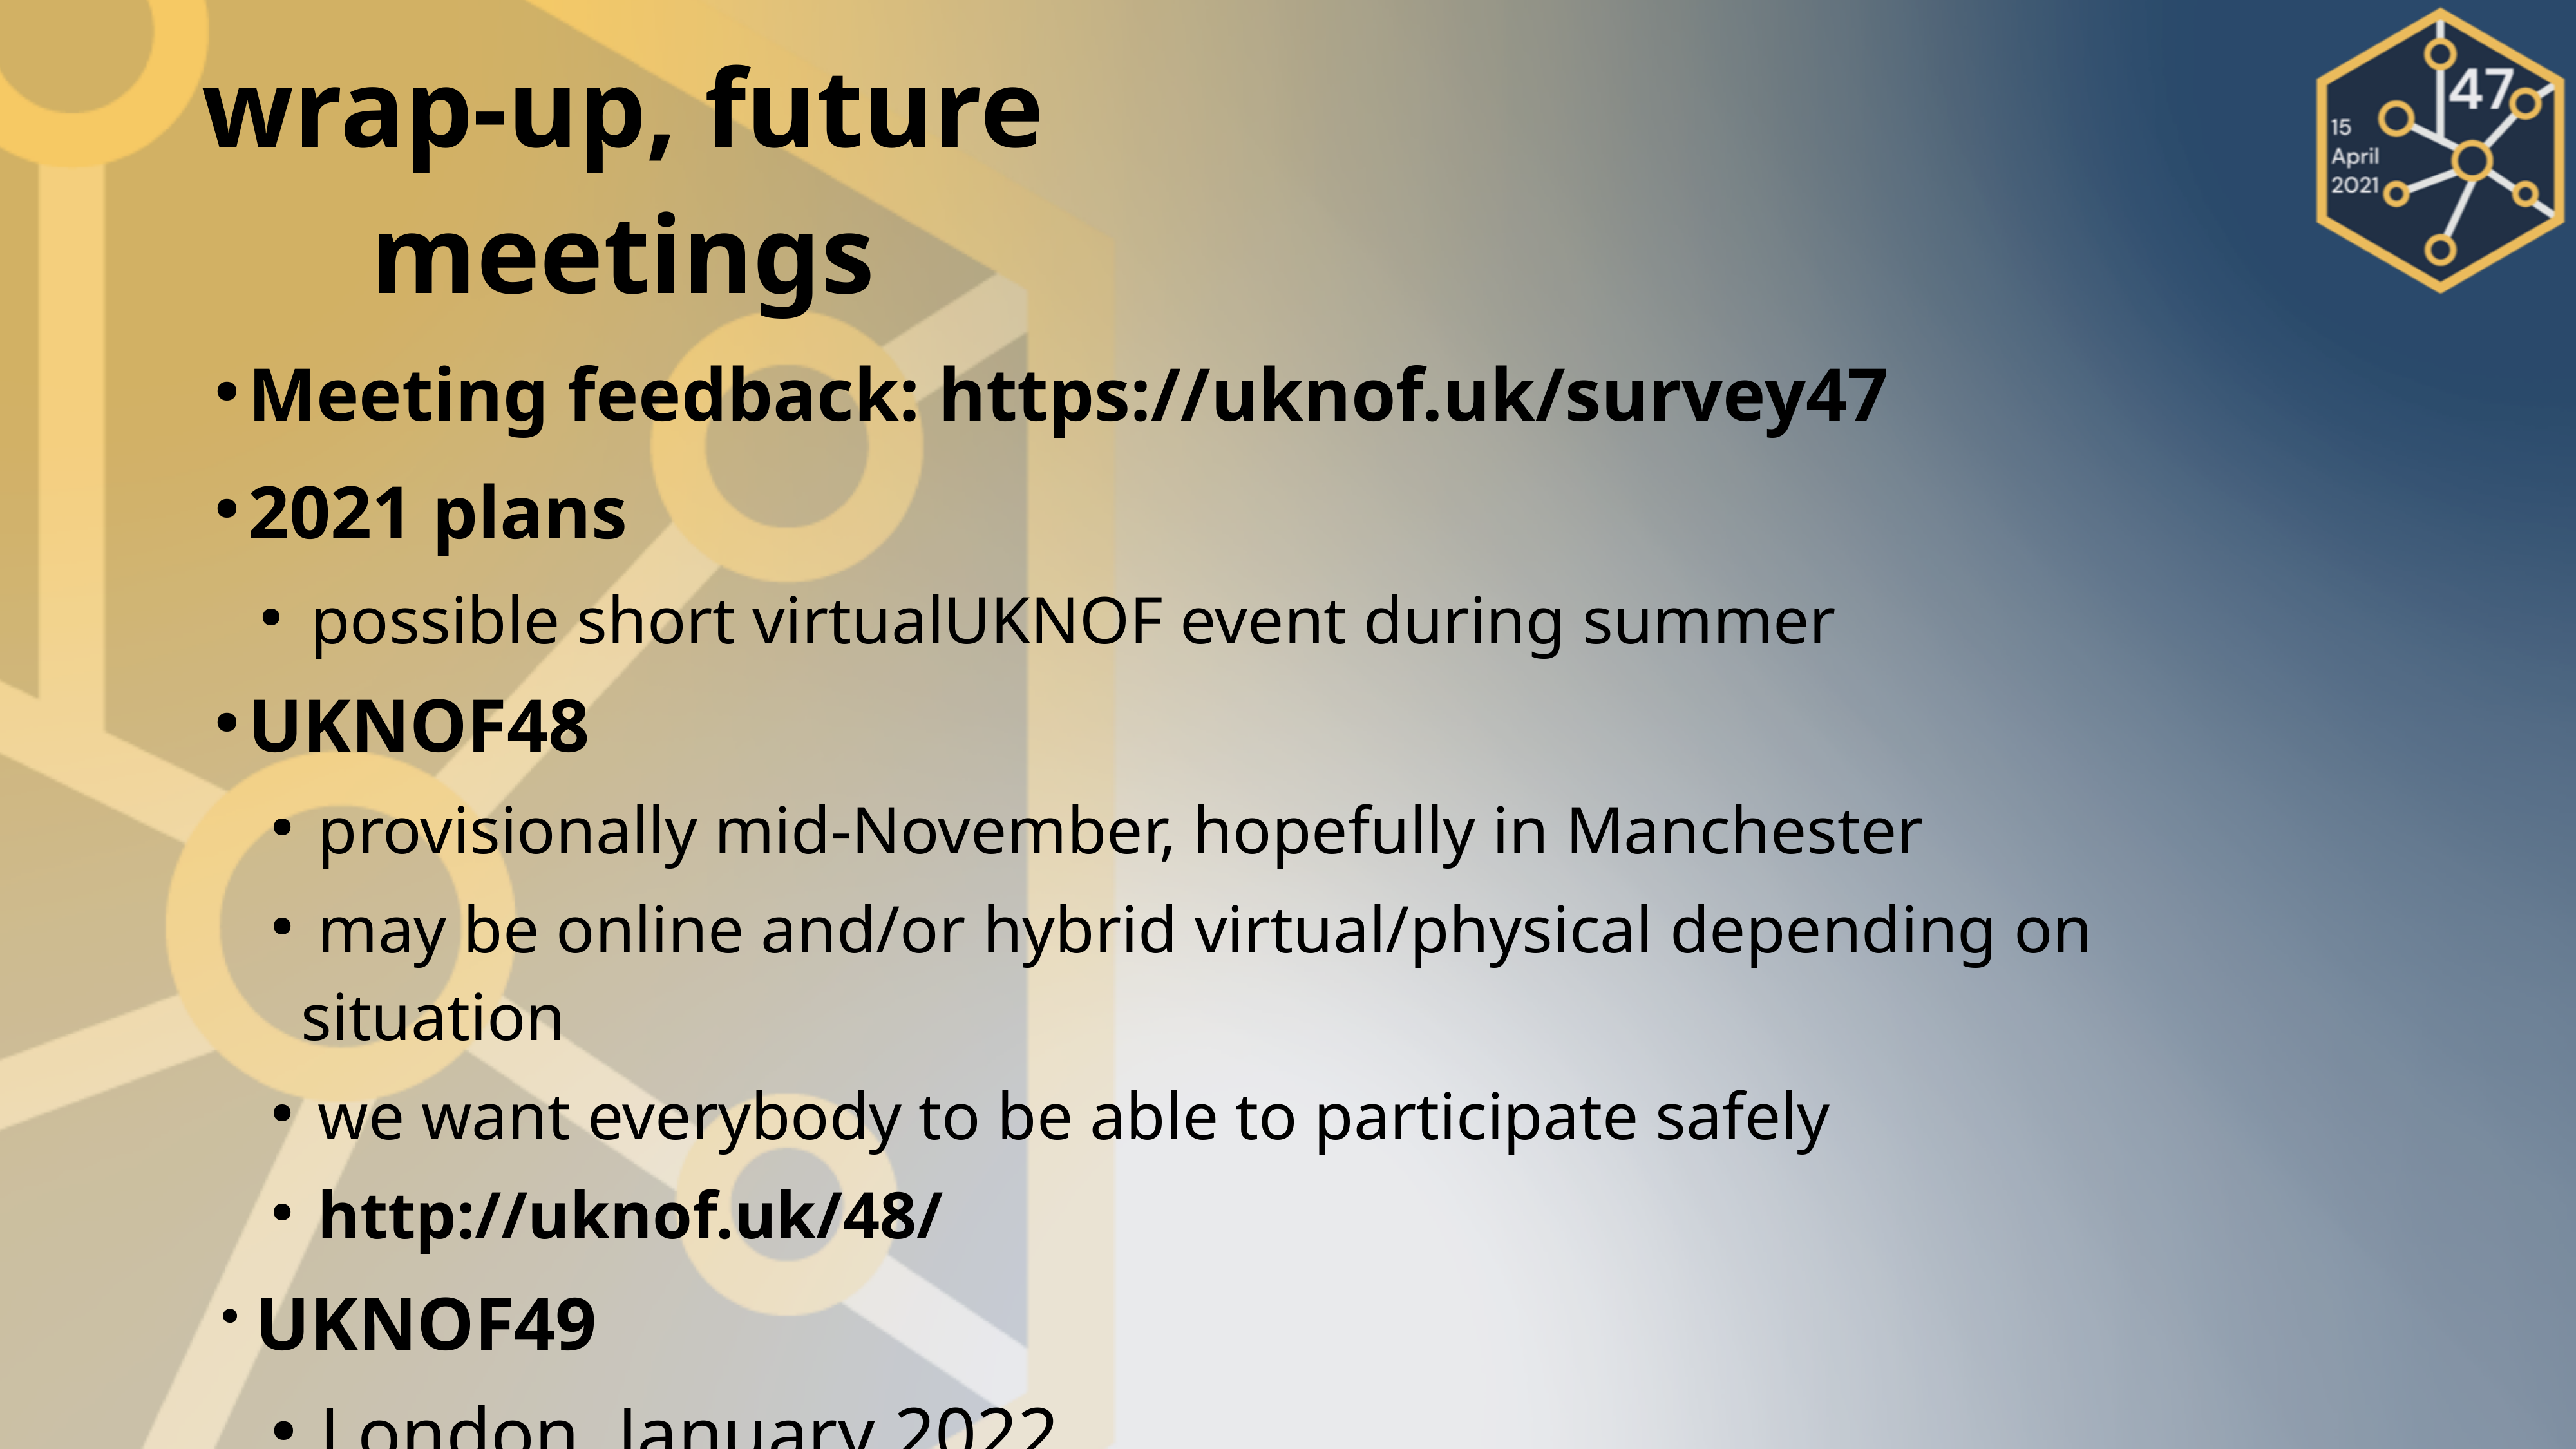

# wrap-up, future meetings
Meeting feedback: https://uknof.uk/survey47
2021 plans
 possible short virtualUKNOF event during summer
UKNOF48
 provisionally mid-November, hopefully in Manchester
 may be online and/or hybrid virtual/physical depending on situation
 we want everybody to be able to participate safely
 http://uknof.uk/48/
UKNOF49
 London, January 2022